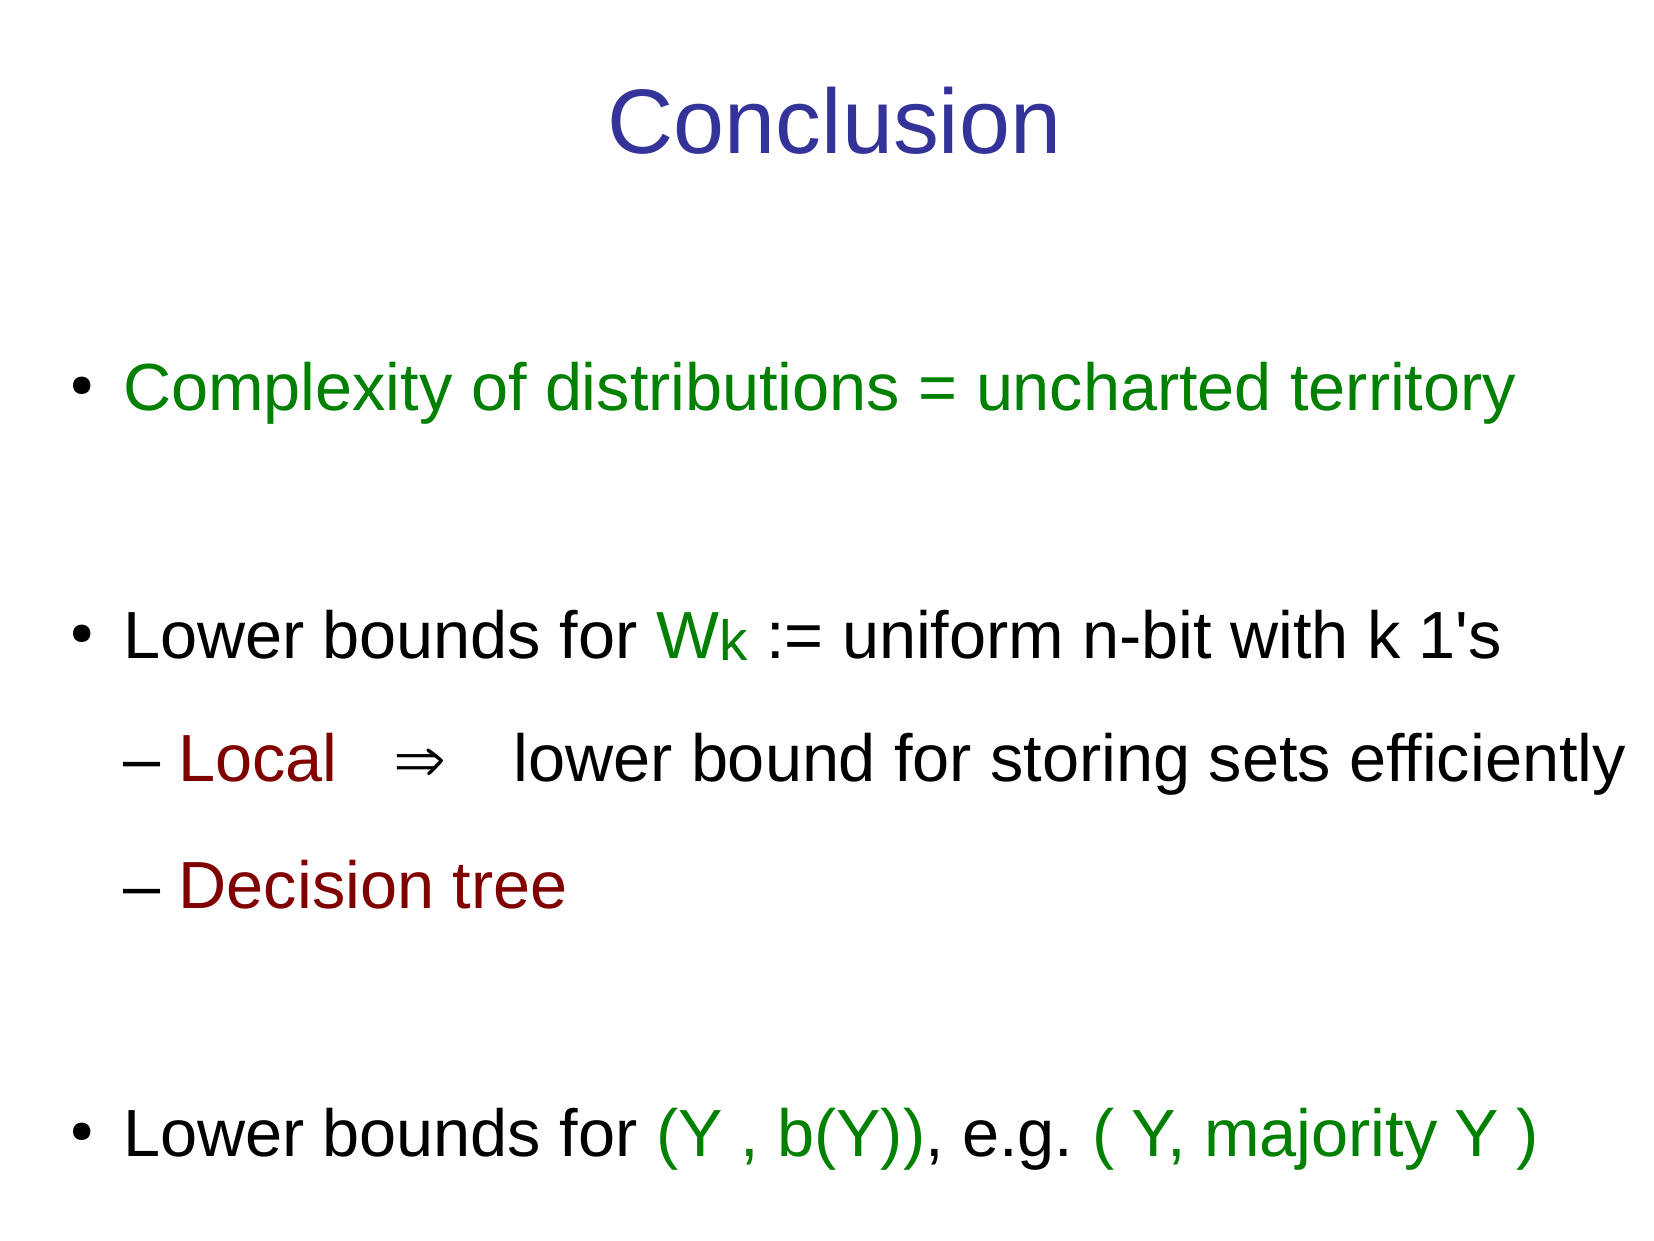

Conclusion
# Complexity of distributions = uncharted territory
Lower bounds for Wk := uniform n-bit with k 1's
– Local  lower bound for storing sets efficiently
– Decision tree
Lower bounds for (Y , b(Y)), e.g. ( Y, majority Y )